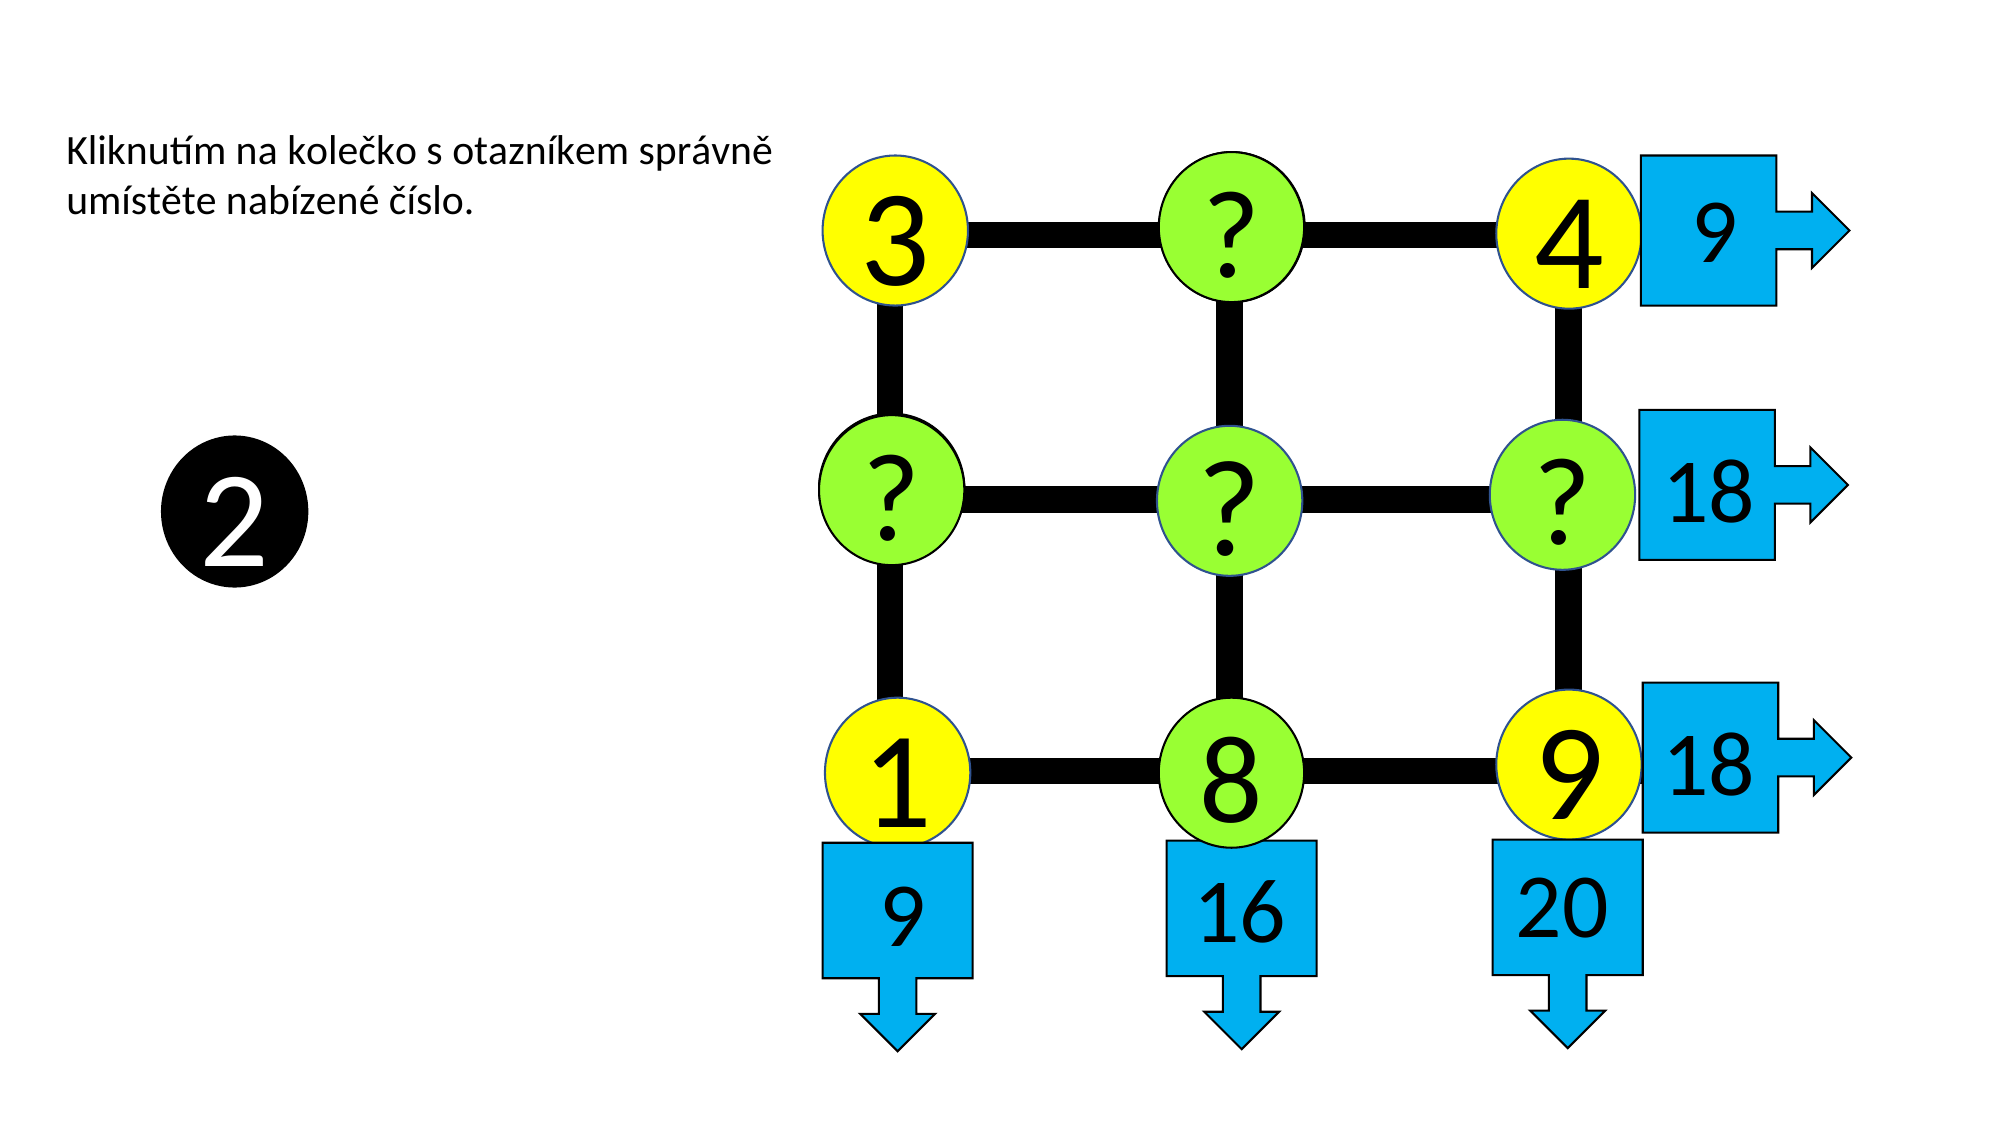

Kliknutím na kolečko s otazníkem správně
umístěte nabízené číslo.
?
2
3
4
9
?
?
18
?
2
9
18
1
8
20
16
9